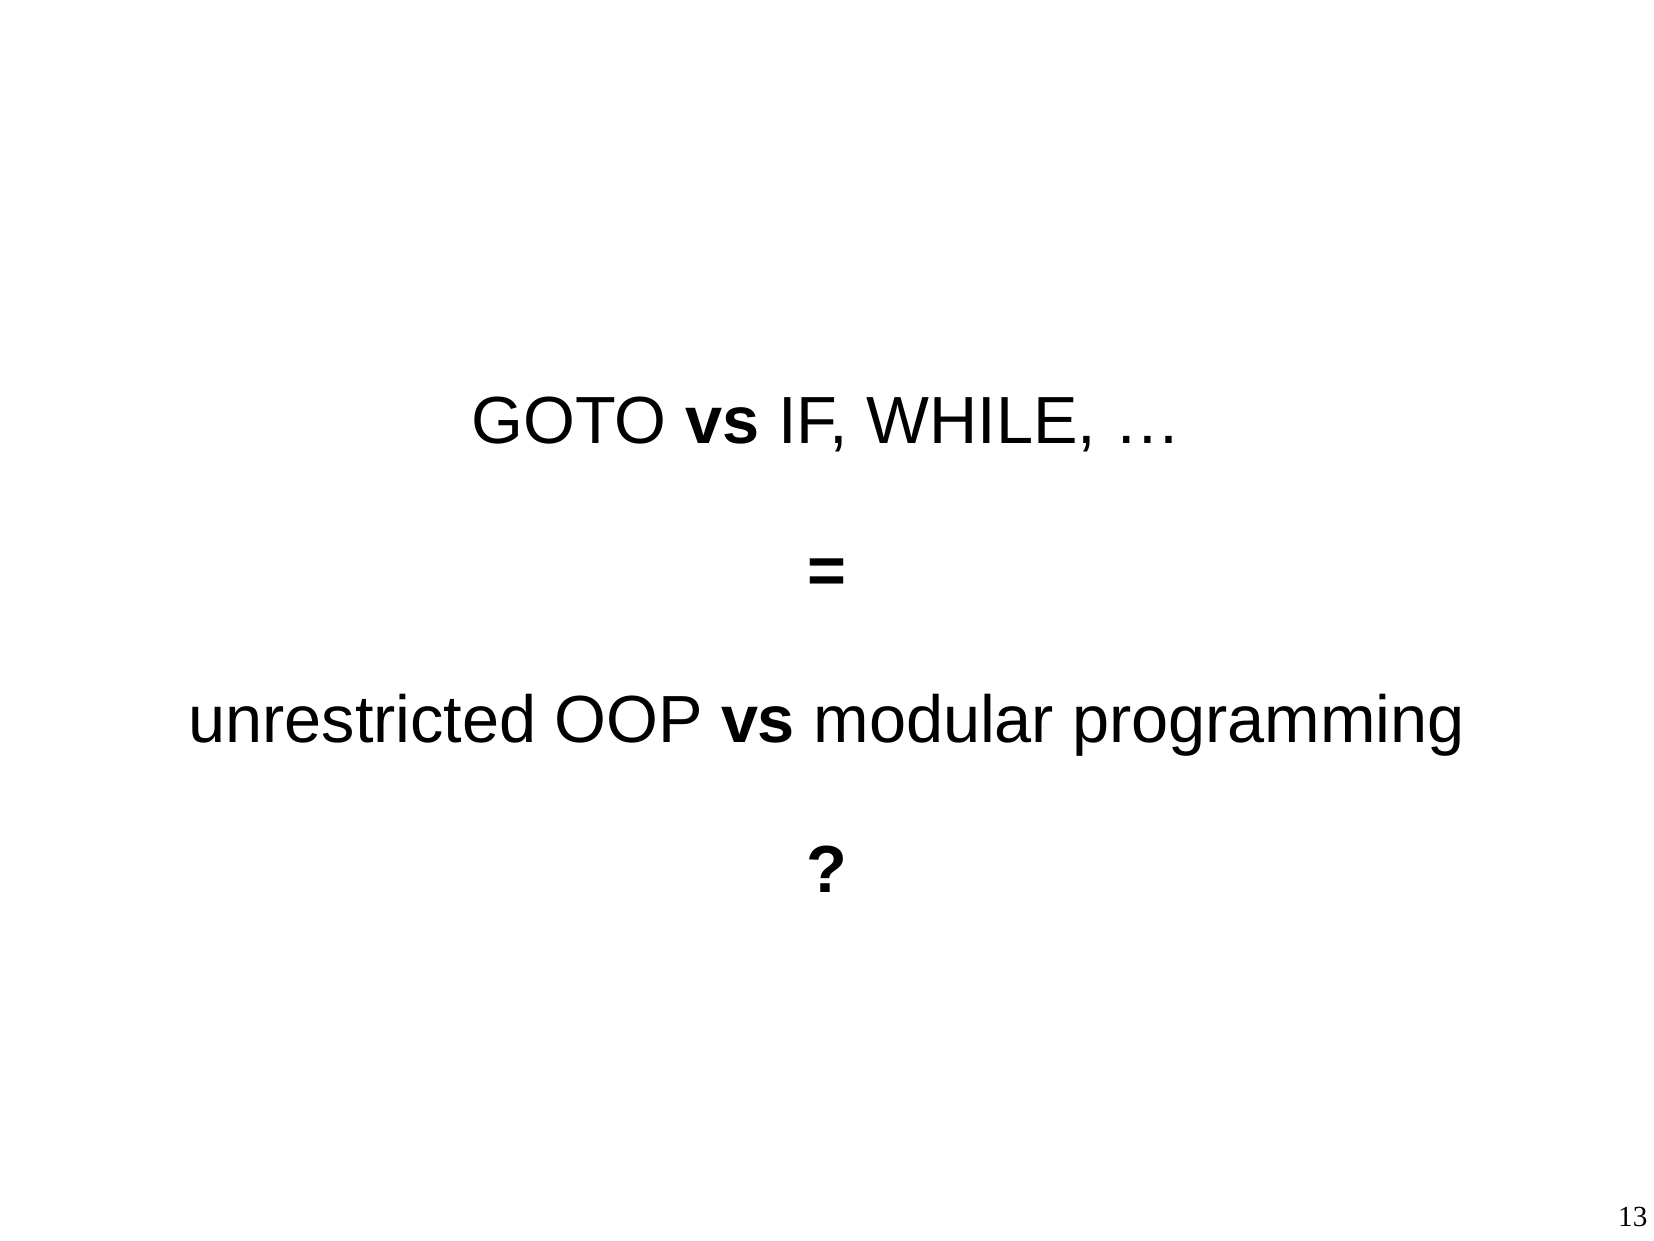

# GOTO vs IF, WHILE, …
=
unrestricted OOP vs modular programming
?
13